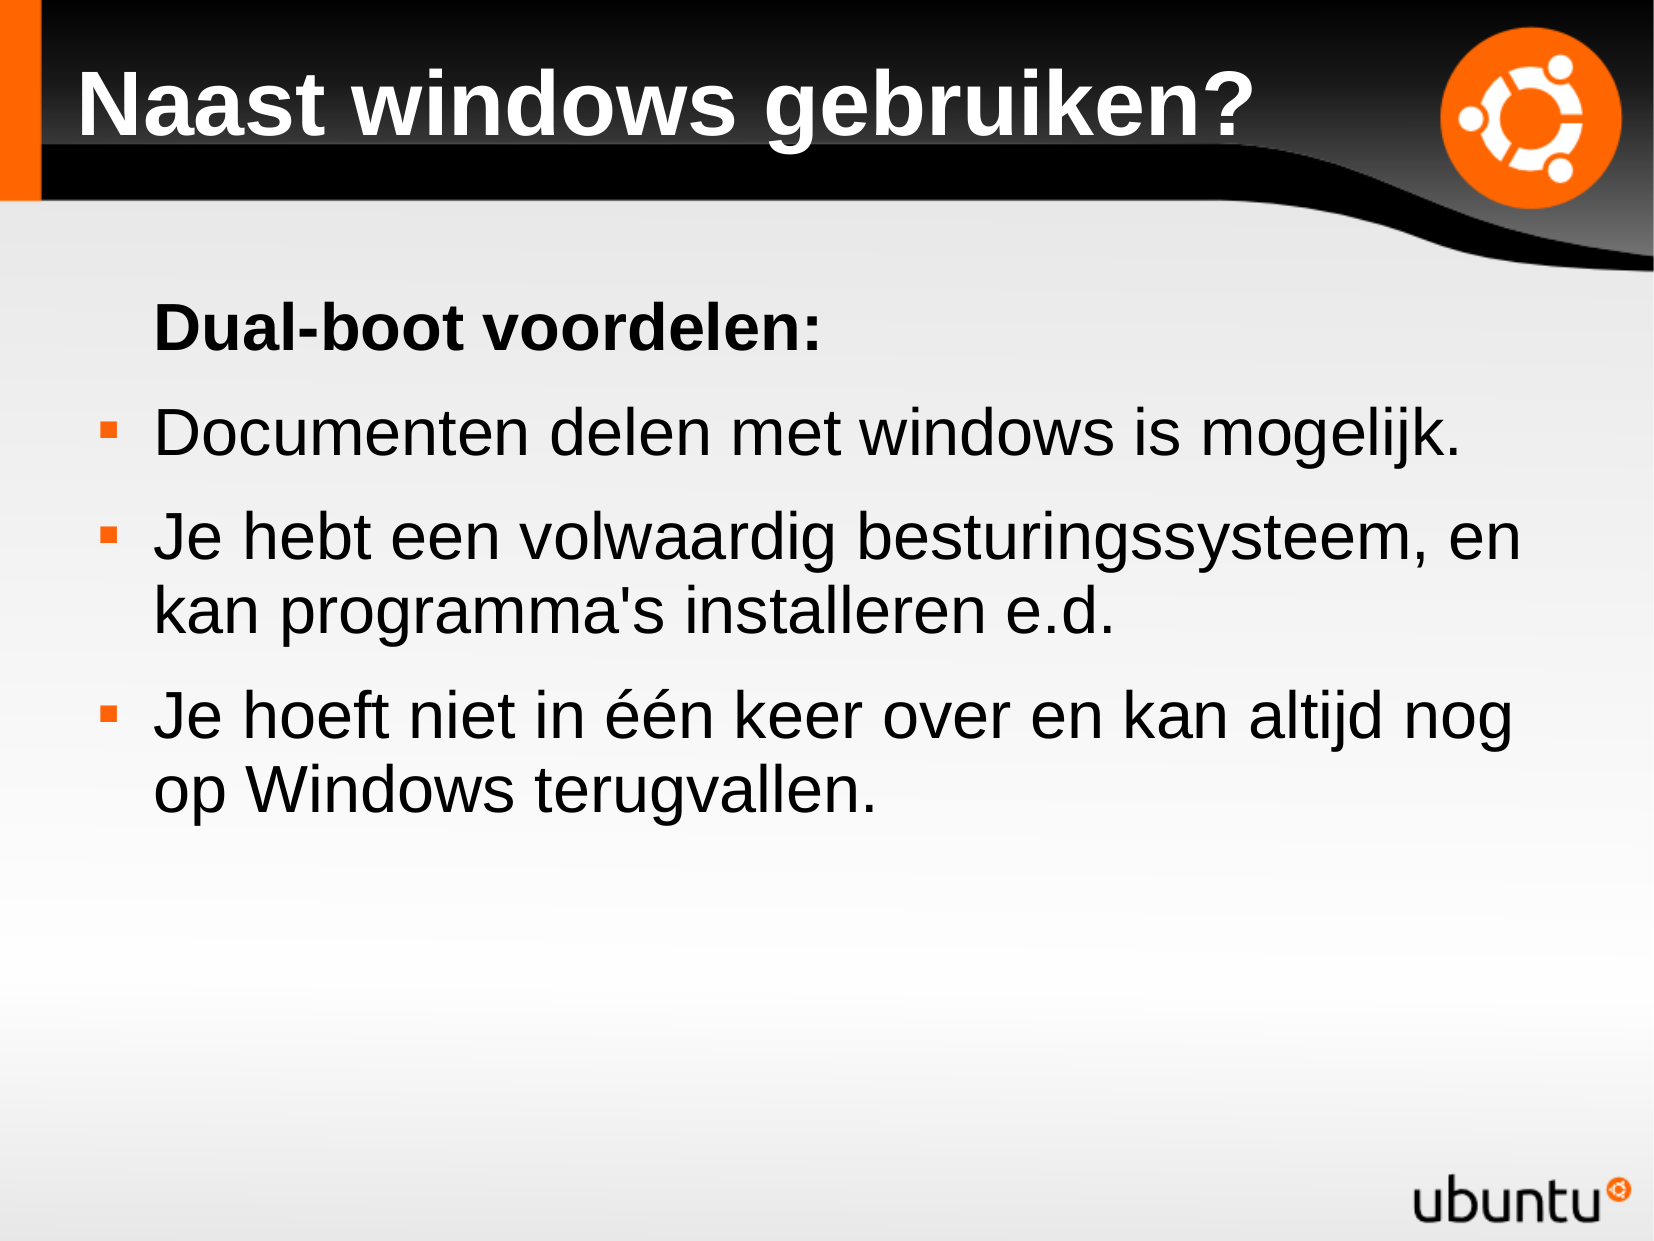

# Naast windows gebruiken?
Dual-boot voordelen:
Documenten delen met windows is mogelijk.
Je hebt een volwaardig besturingssysteem, en kan programma's installeren e.d.
Je hoeft niet in één keer over en kan altijd nog op Windows terugvallen.